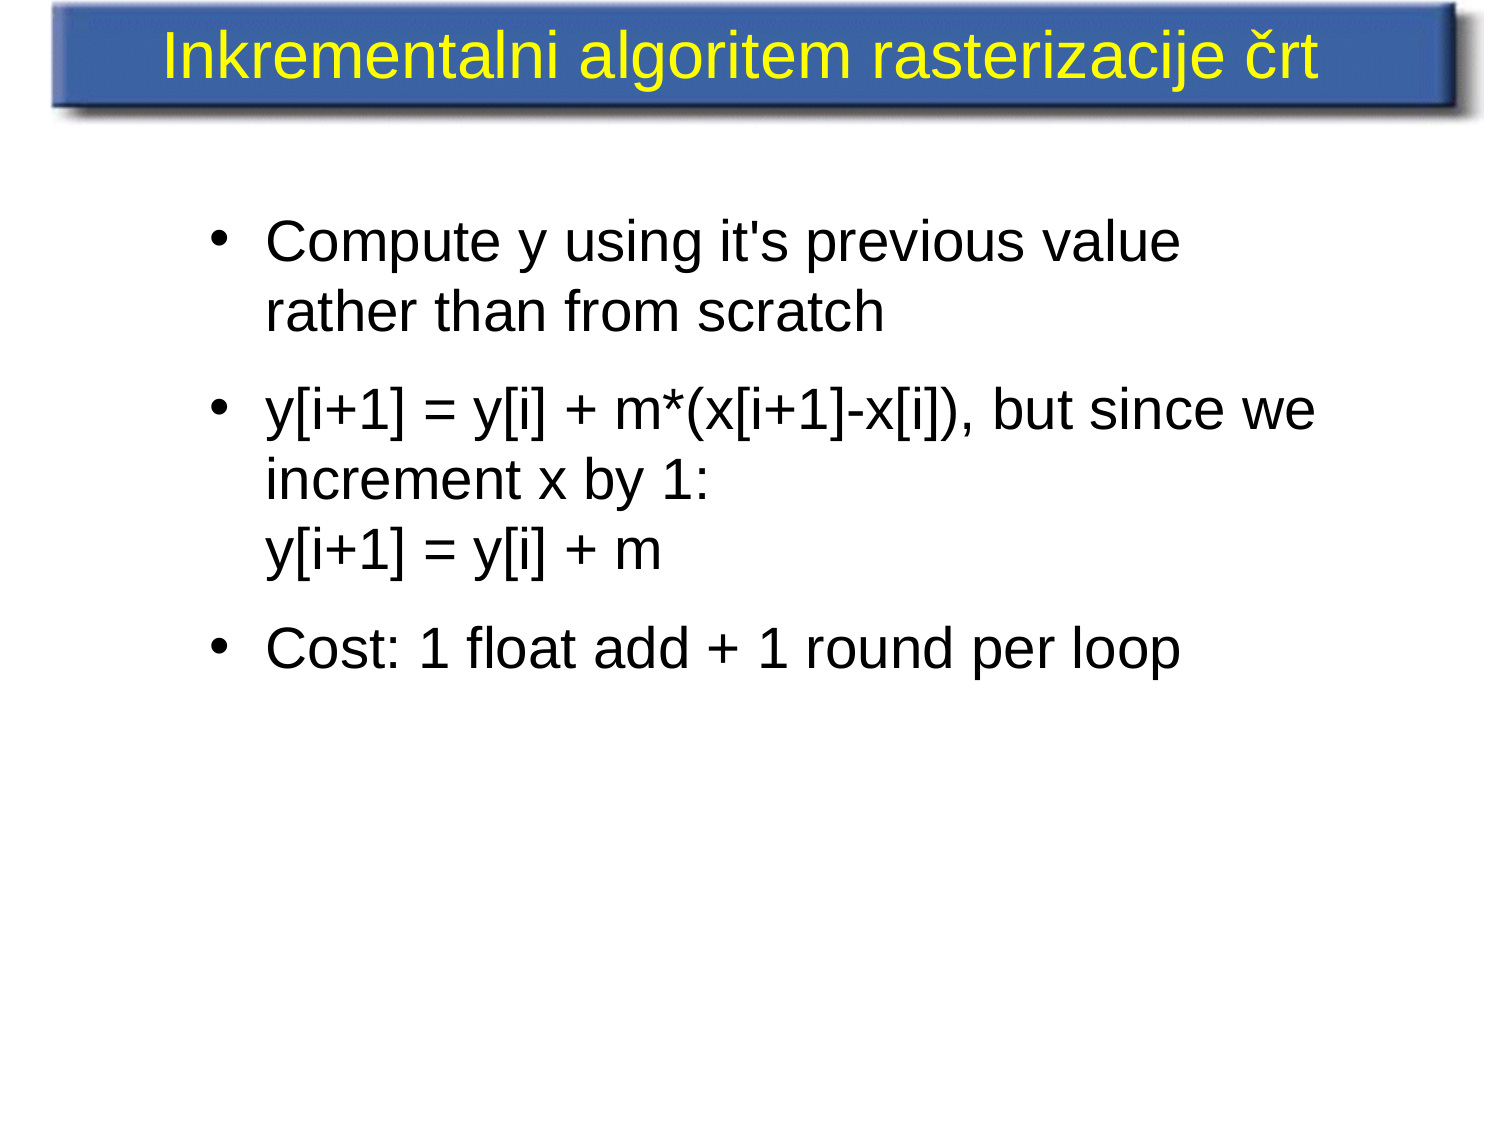

# Inkrementalni algoritem rasterizacije črt
Compute y using it's previous value rather than from scratch
y[i+1] = y[i] + m*(x[i+1]-x[i]), but since we increment x by 1:
y[i+1] = y[i] + m
Cost: 1 float add + 1 round per loop